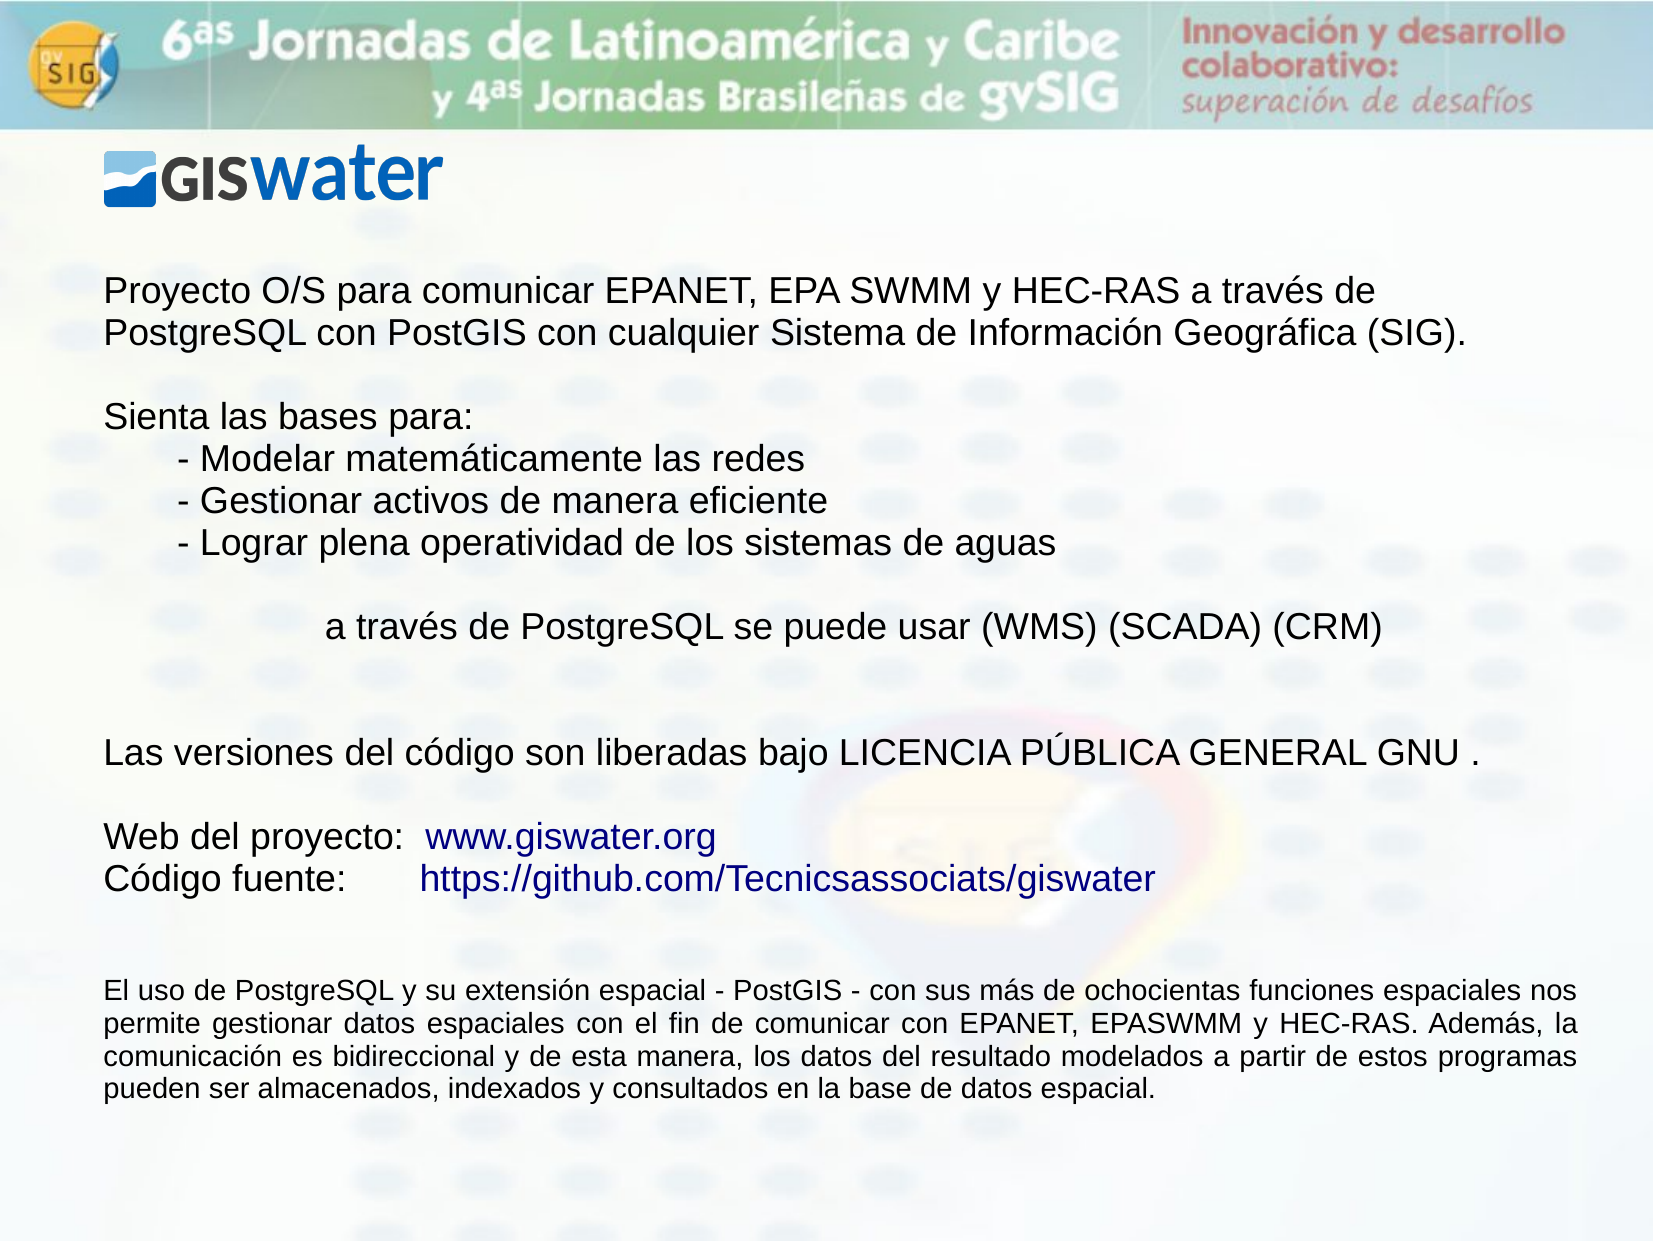

Proyecto O/S para comunicar EPANET, EPA SWMM y HEC-RAS a través de PostgreSQL con PostGIS con cualquier Sistema de Información Geográfica (SIG).
Sienta las bases para:
	- Modelar matemáticamente las redes
	- Gestionar activos de manera eficiente
	- Lograr plena operatividad de los sistemas de aguas
			a través de PostgreSQL se puede usar (WMS) (SCADA) (CRM)
Las versiones del código son liberadas bajo LICENCIA PÚBLICA GENERAL GNU .
Web del proyecto: www.giswater.org
Código fuente:	 https://github.com/Tecnicsassociats/giswater
El uso de PostgreSQL y su extensión espacial - PostGIS - con sus más de ochocientas funciones espaciales nos permite gestionar datos espaciales con el fin de comunicar con EPANET, EPASWMM y HEC-RAS. Además, la comunicación es bidireccional y de esta manera, los datos del resultado modelados a partir de estos programas pueden ser almacenados, indexados y consultados en la base de datos espacial.